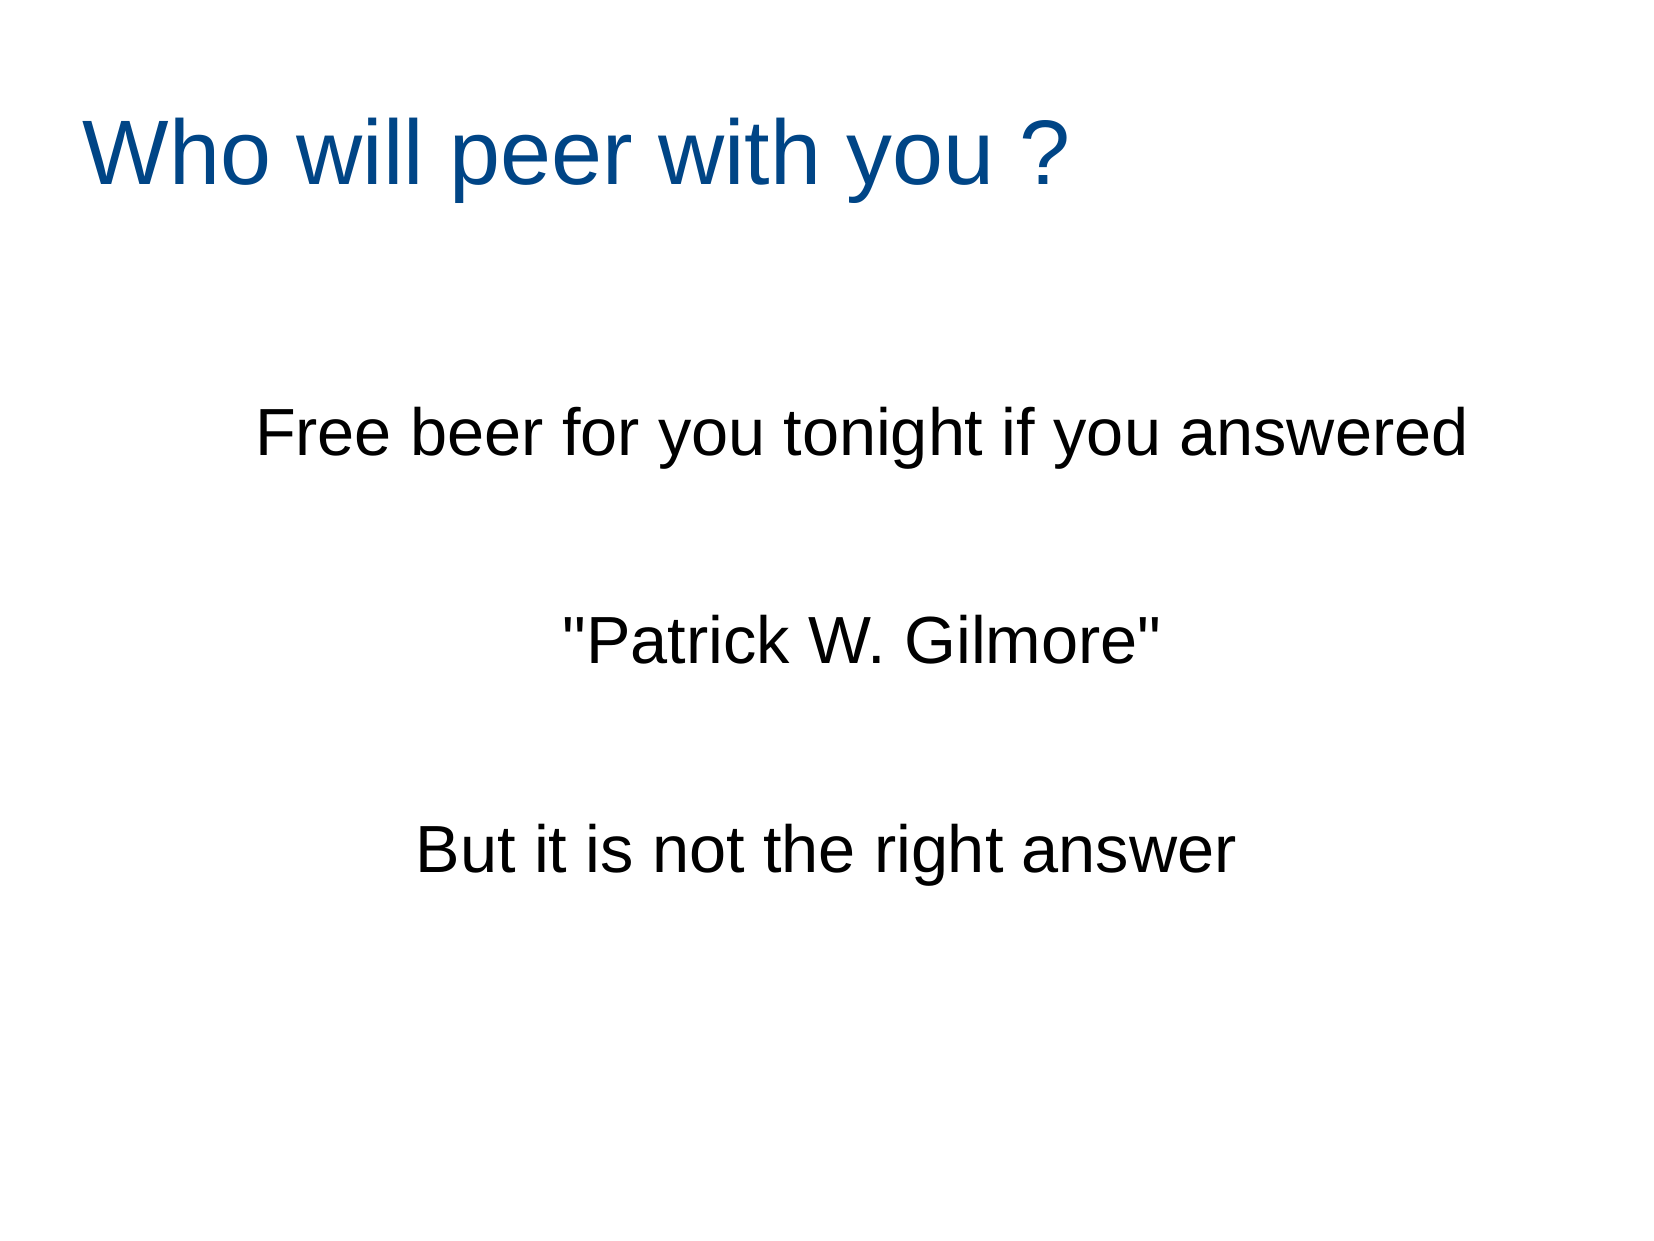

# Who will peer with you ?
Free beer for you tonight if you answered
"Patrick W. Gilmore"
But it is not the right answer